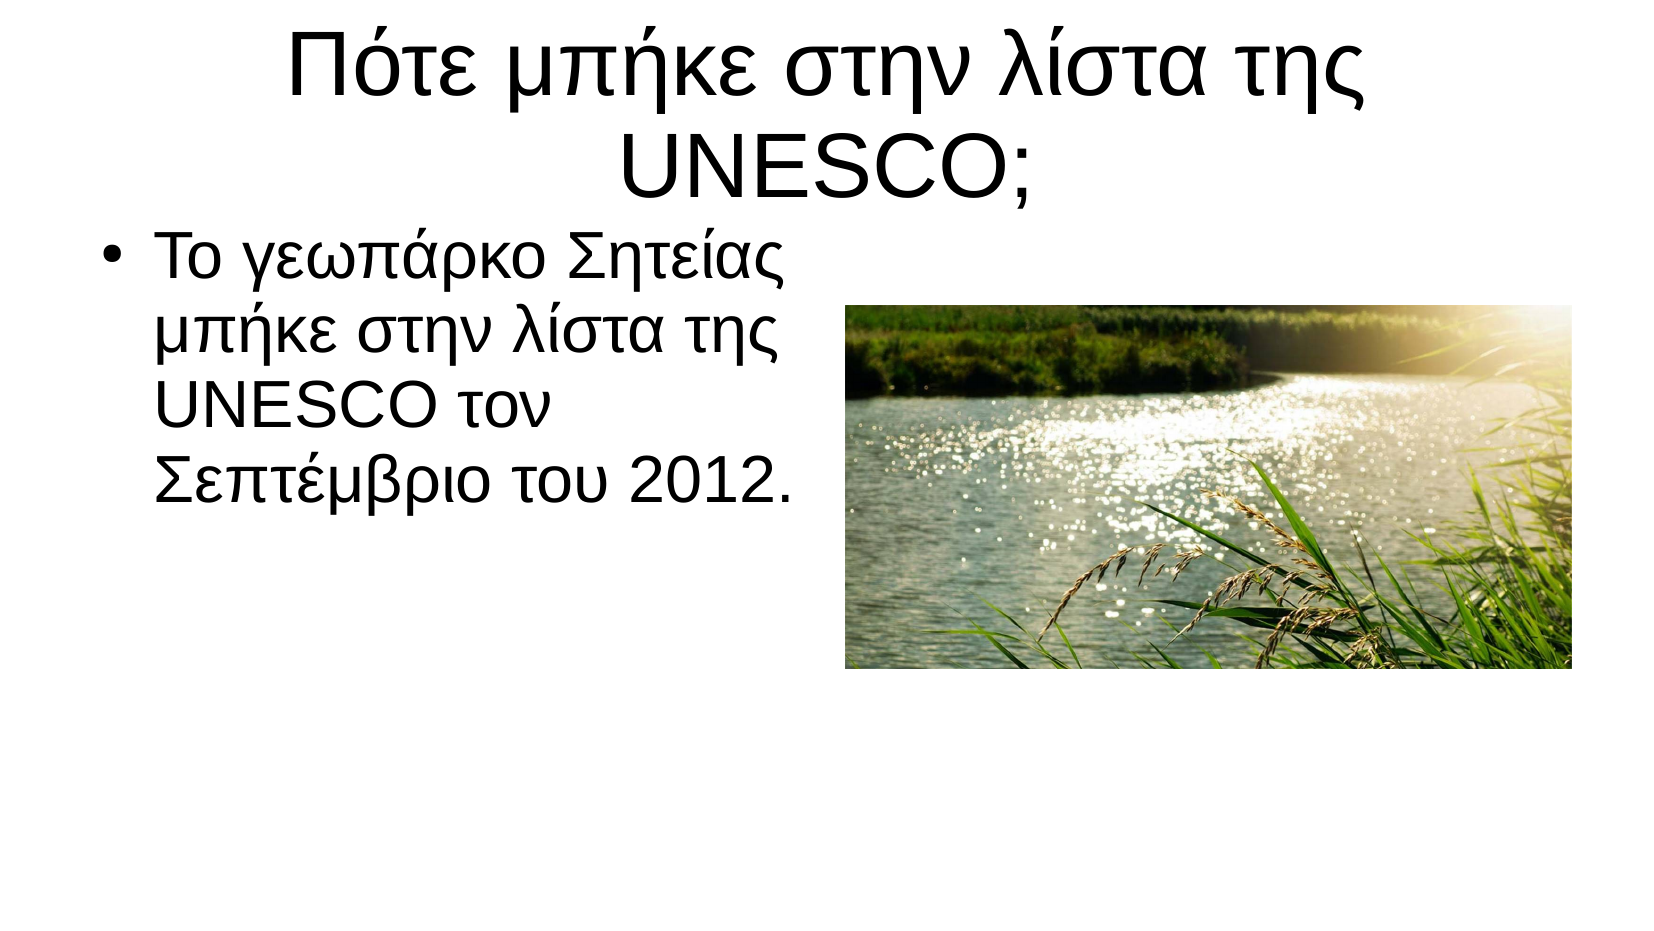

# Πότε μπήκε στην λίστα της UNESCO;
Το γεωπάρκο Σητείας μπήκε στην λίστα της UNESCO τον Σεπτέμβριο του 2012.